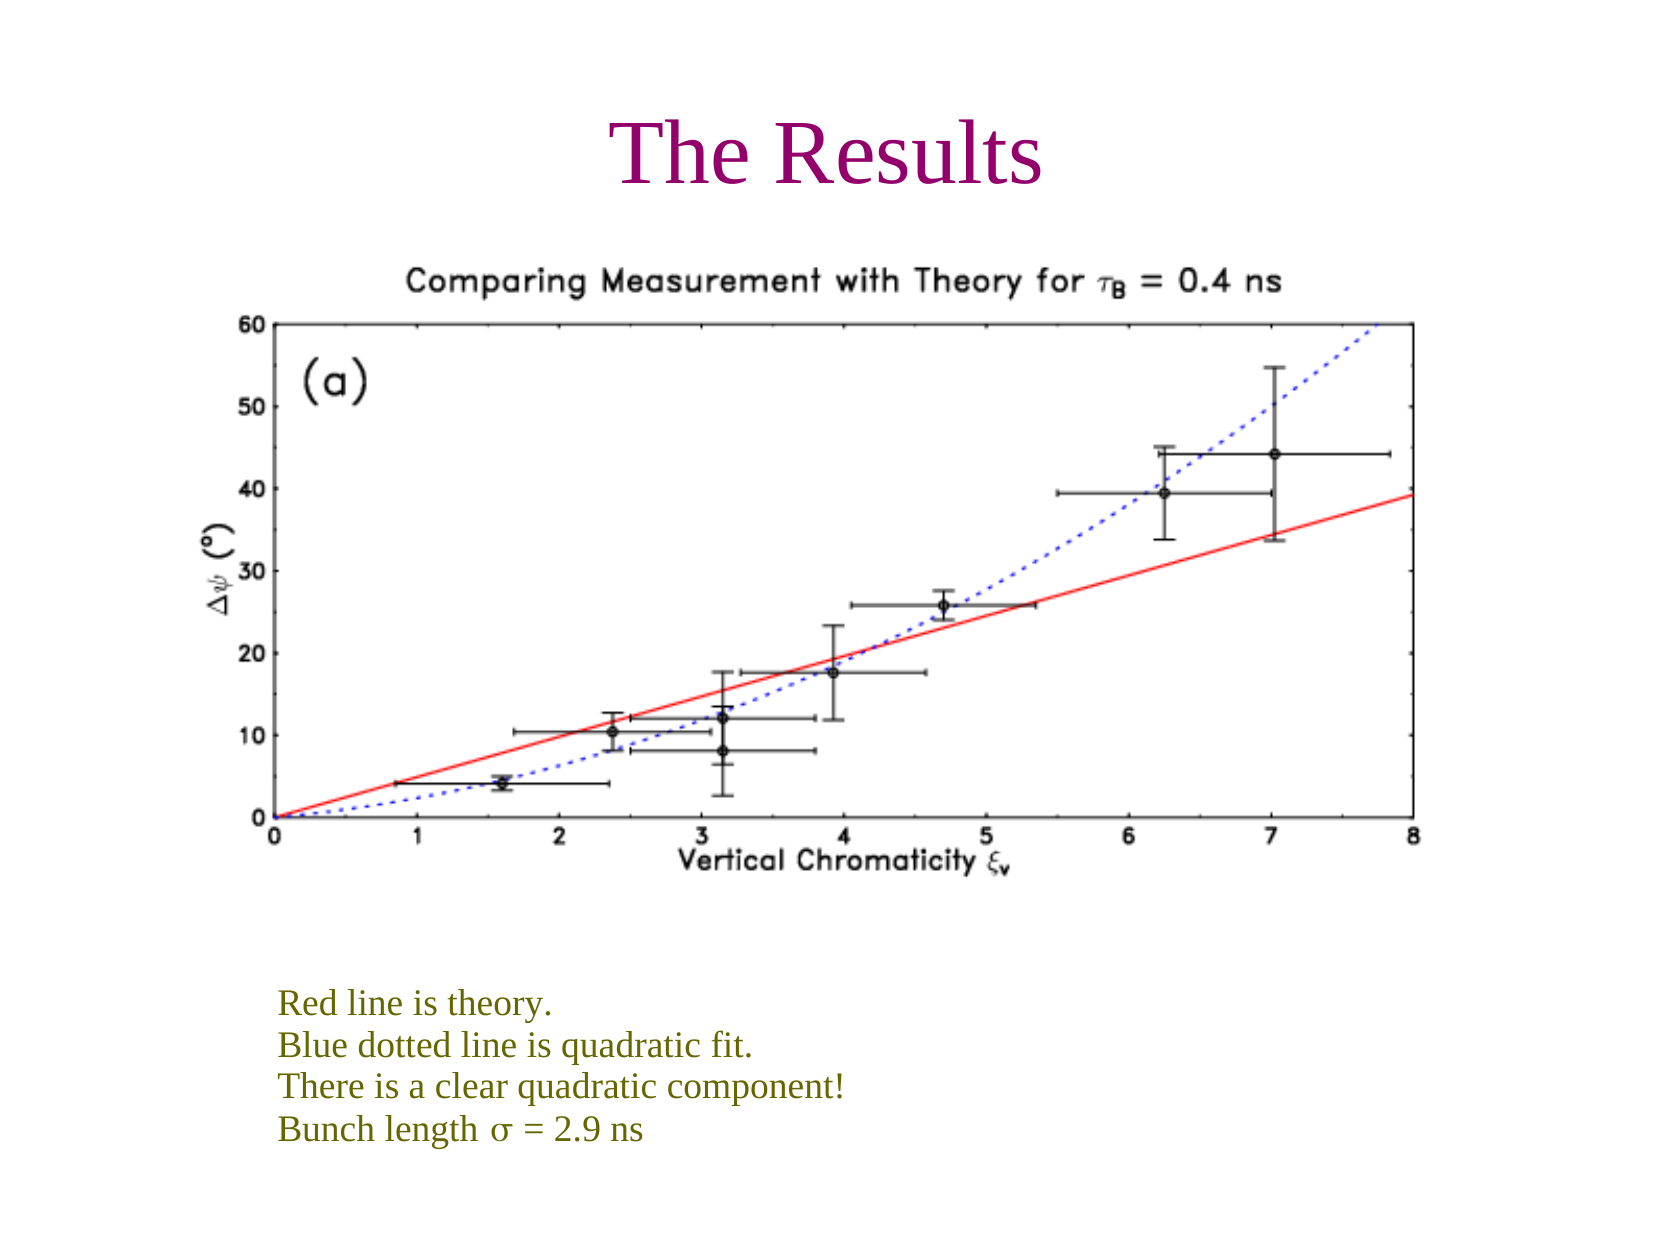

# The Results
Red line is theory.
Blue dotted line is quadratic fit.
There is a clear quadratic component!
Bunch length  = 2.9 ns